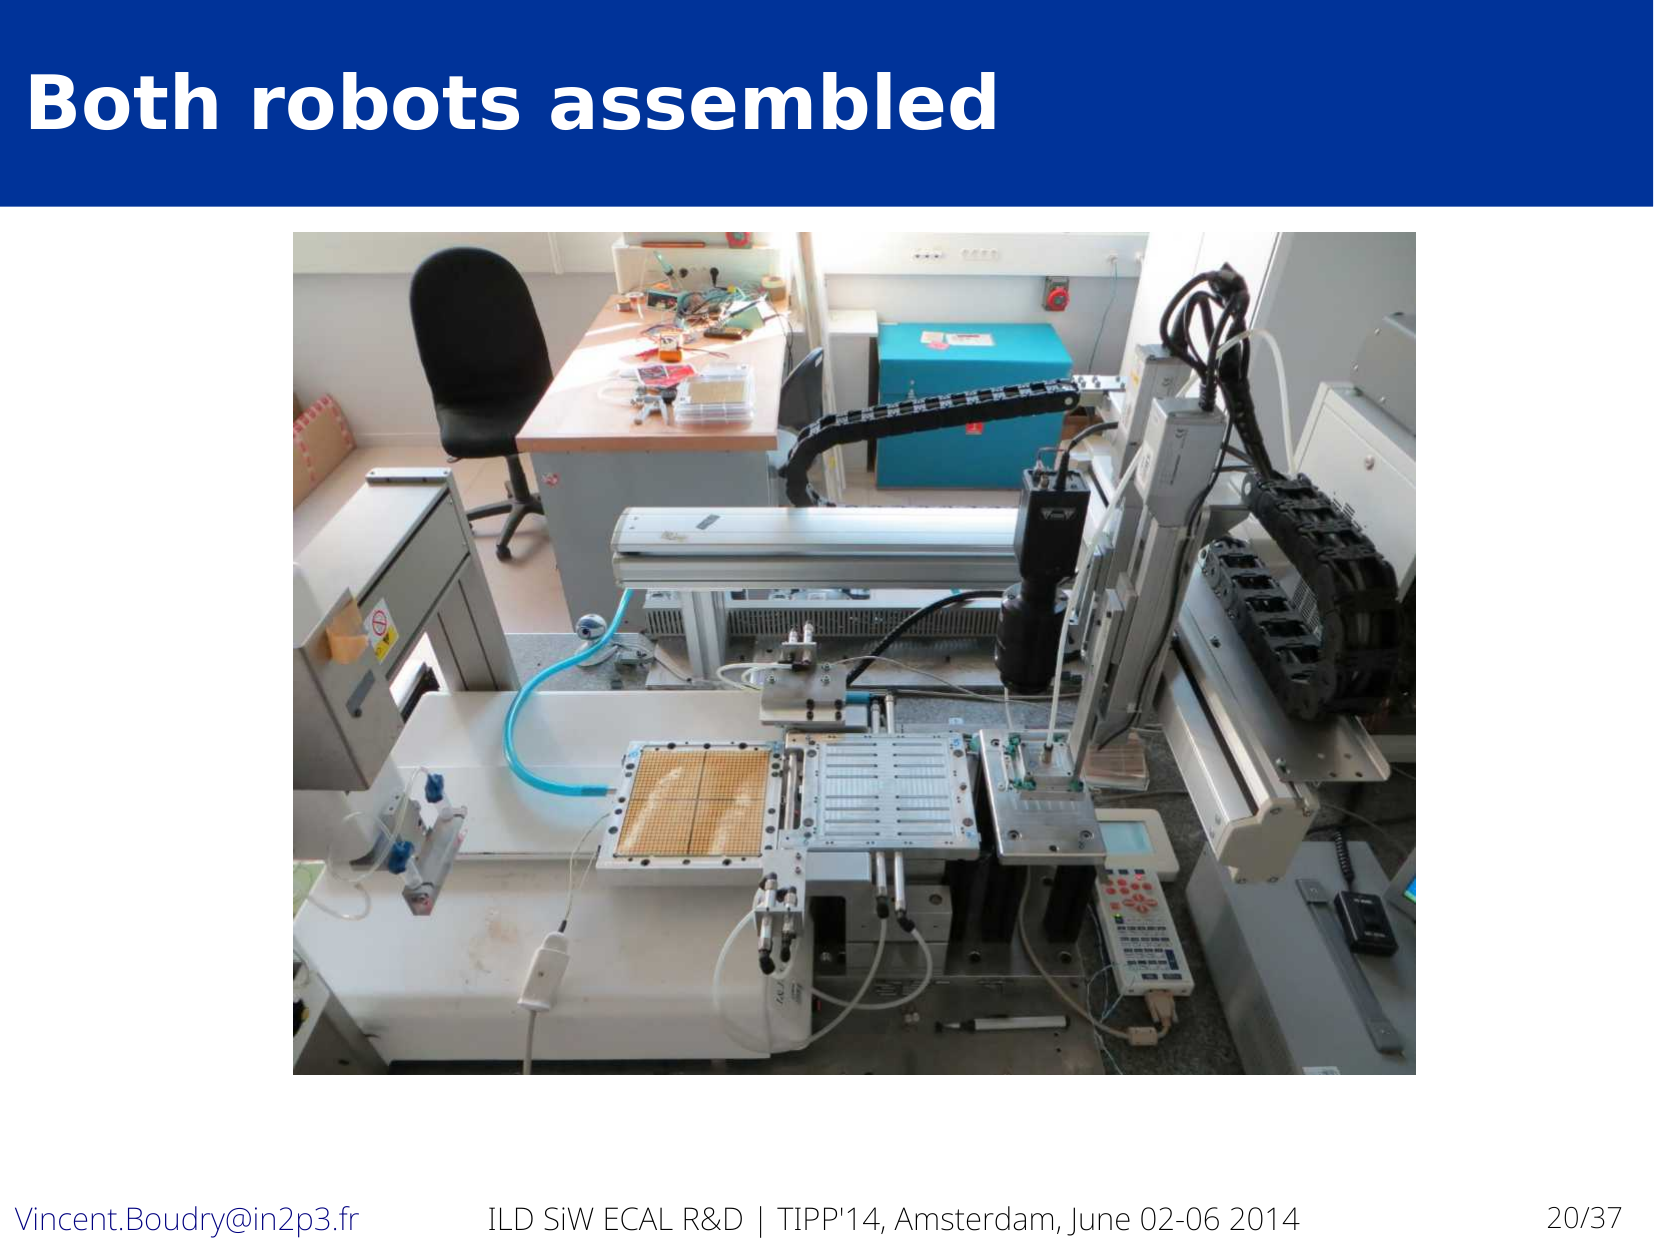

# Both robots assembled
ILD SiW ECAL R&D | TIPP'14, Amsterdam, June 02-06 2014
20